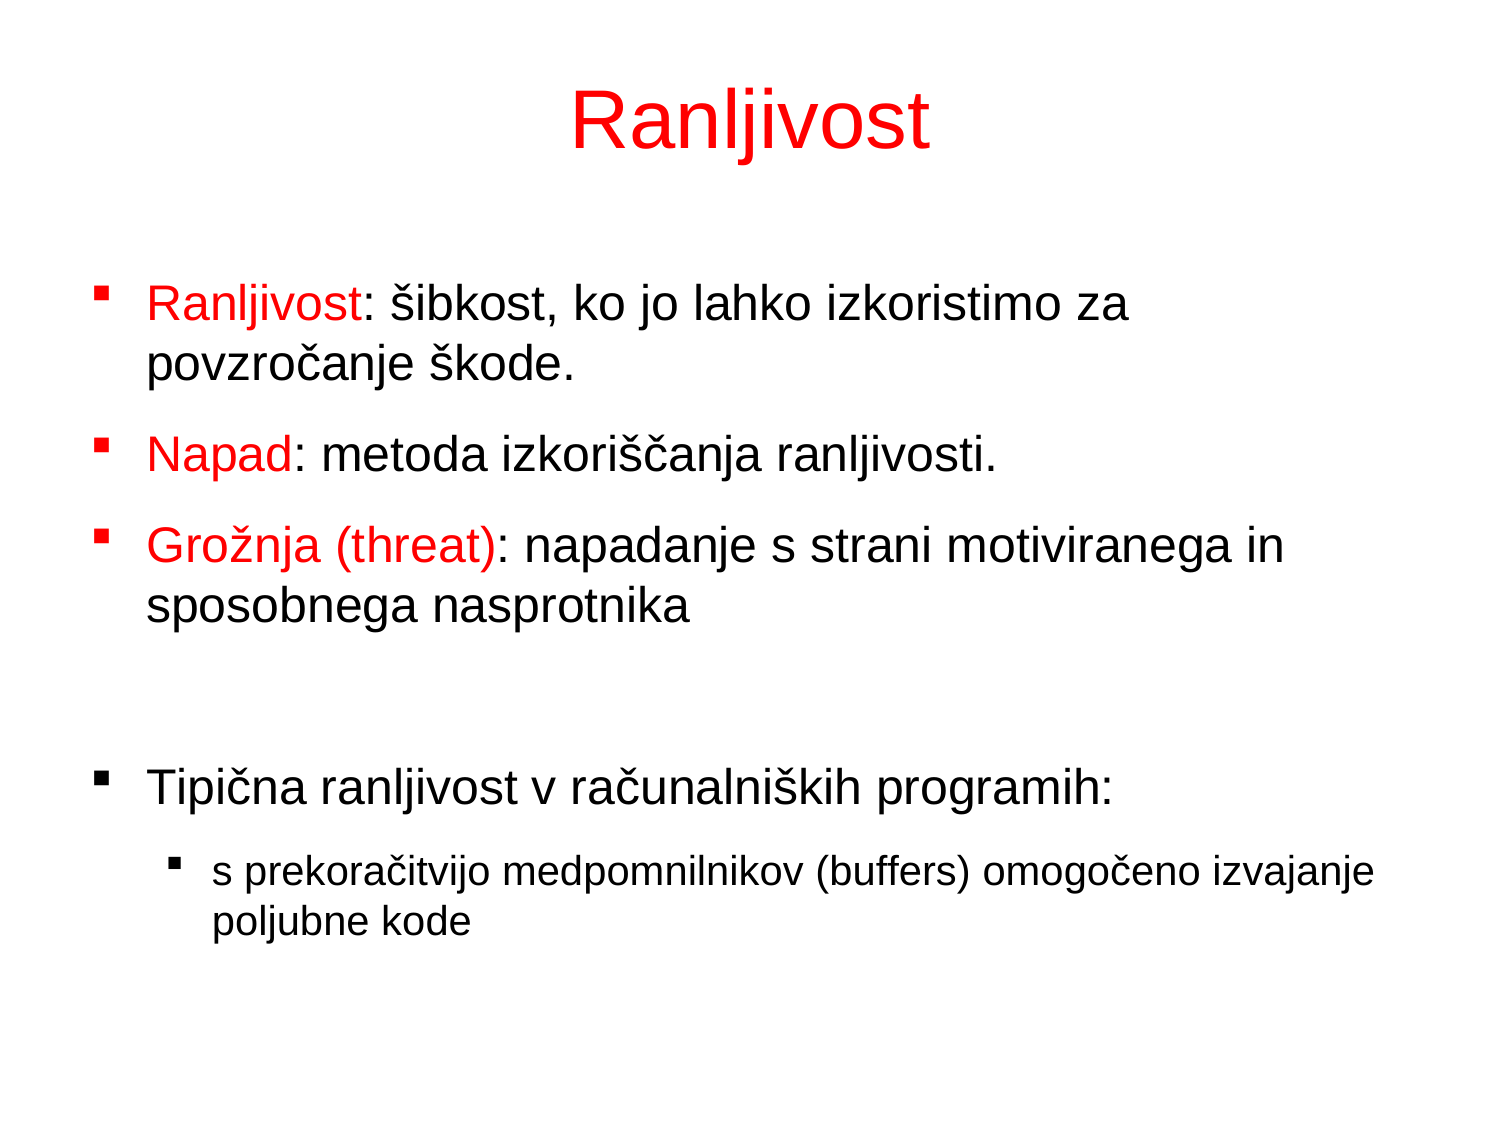

# Ranljivost
Ranljivost: šibkost, ko jo lahko izkoristimo za povzročanje škode.
Napad: metoda izkoriščanja ranljivosti.
Grožnja (threat): napadanje s strani motiviranega in sposobnega nasprotnika
Tipična ranljivost v računalniških programih:
s prekoračitvijo medpomnilnikov (buffers) omogočeno izvajanje poljubne kode